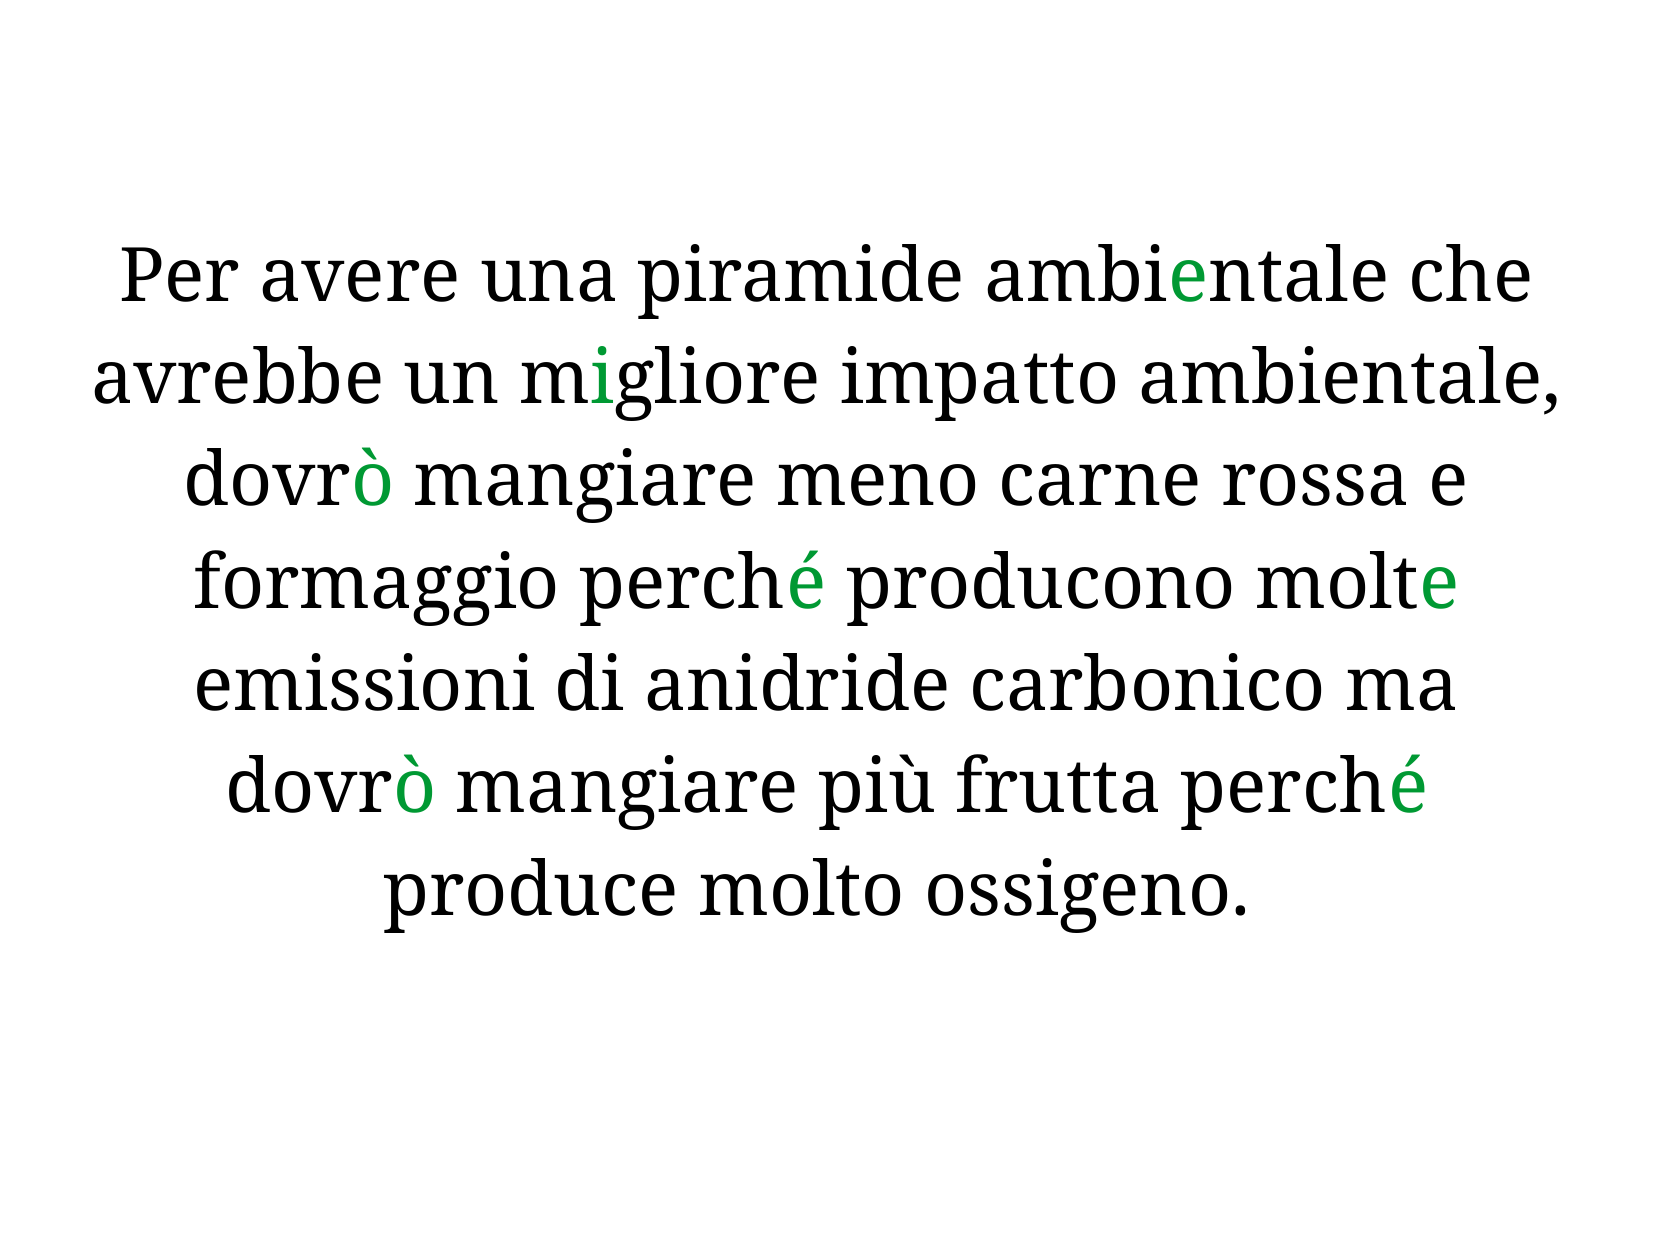

# Per avere una piramide ambientale che avrebbe un migliore impatto ambientale, dovrò mangiare meno carne rossa e formaggio perché producono molte emissioni di anidride carbonico ma dovrò mangiare più frutta perché produce molto ossigeno.